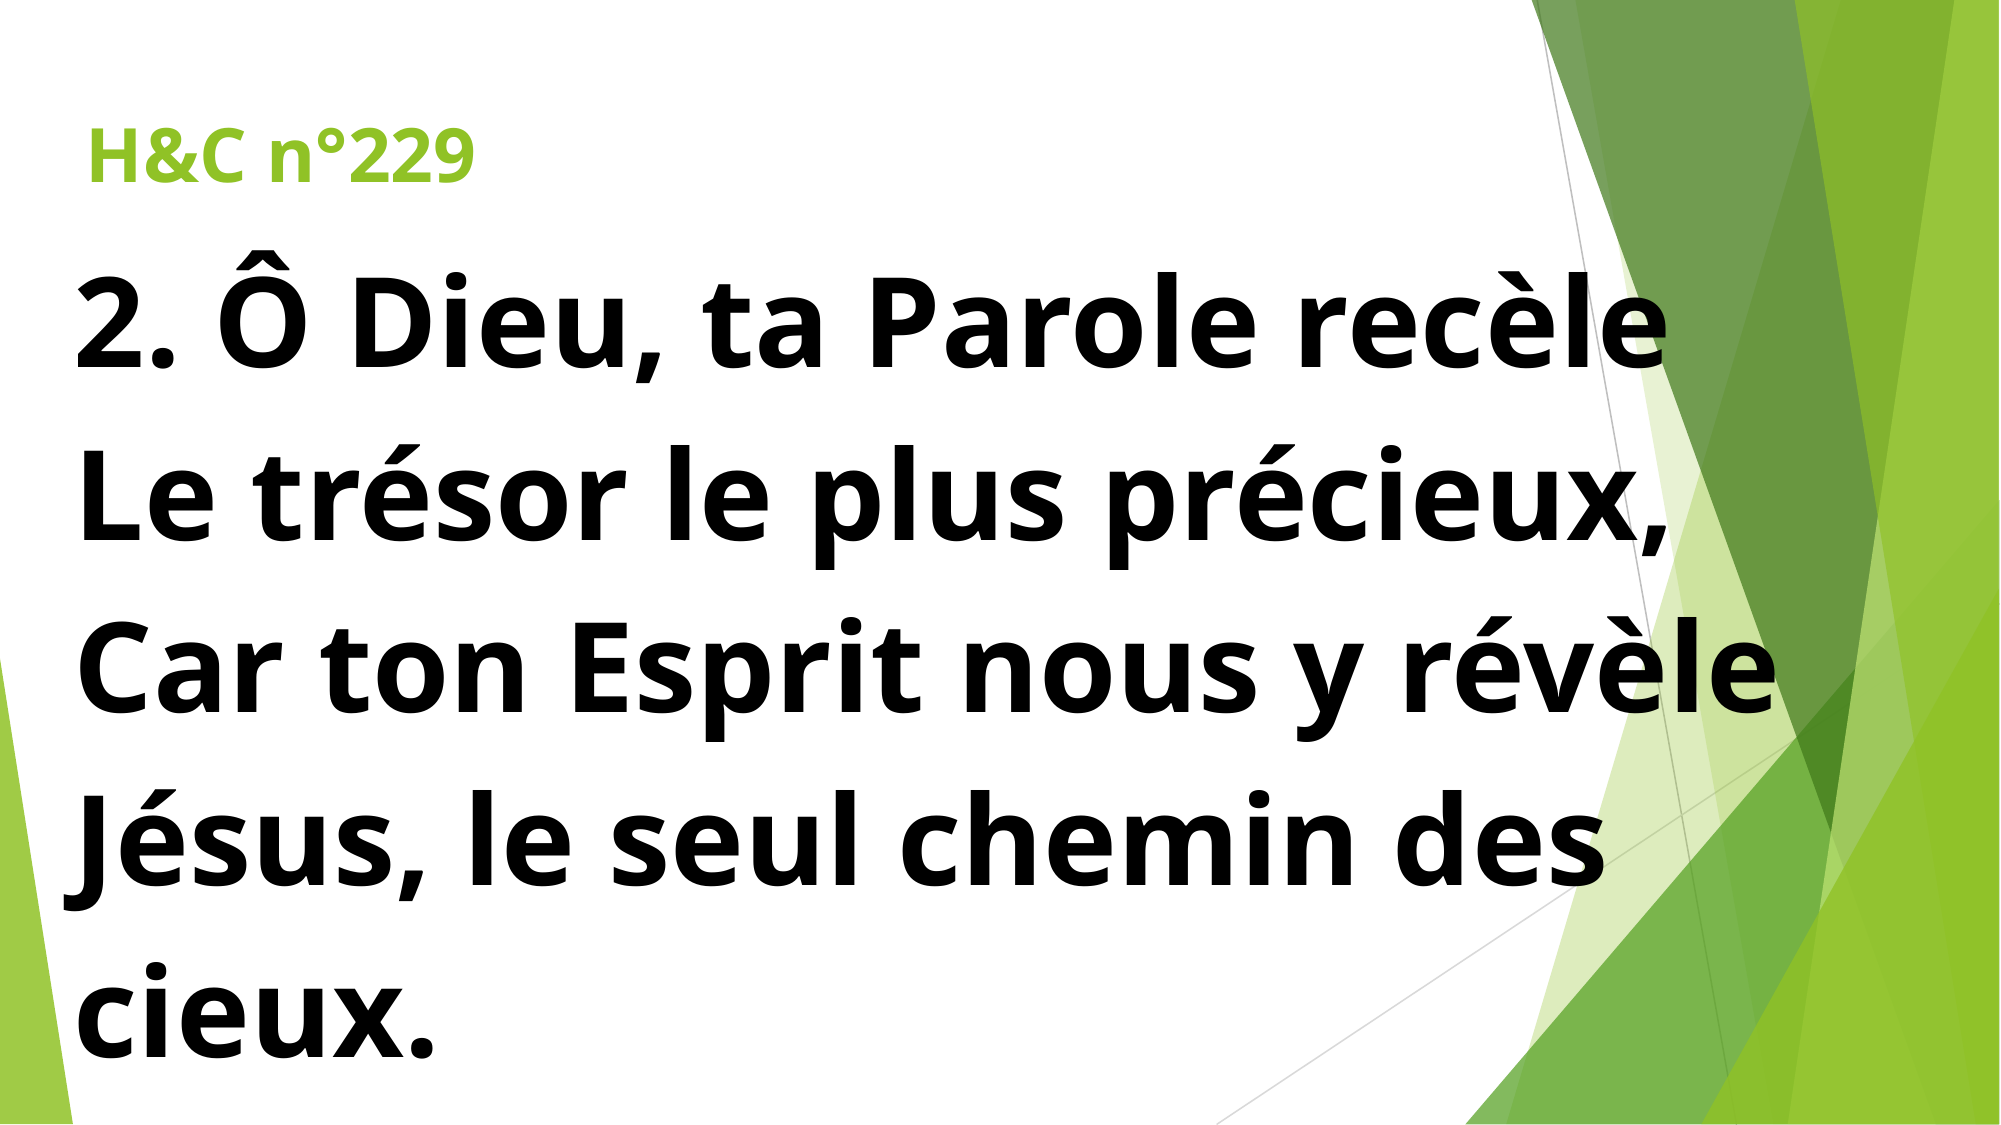

H&C n°229
2. Ô Dieu, ta Parole recèle
Le trésor le plus précieux,
Car ton Esprit nous y révèle
Jésus, le seul chemin des cieux.